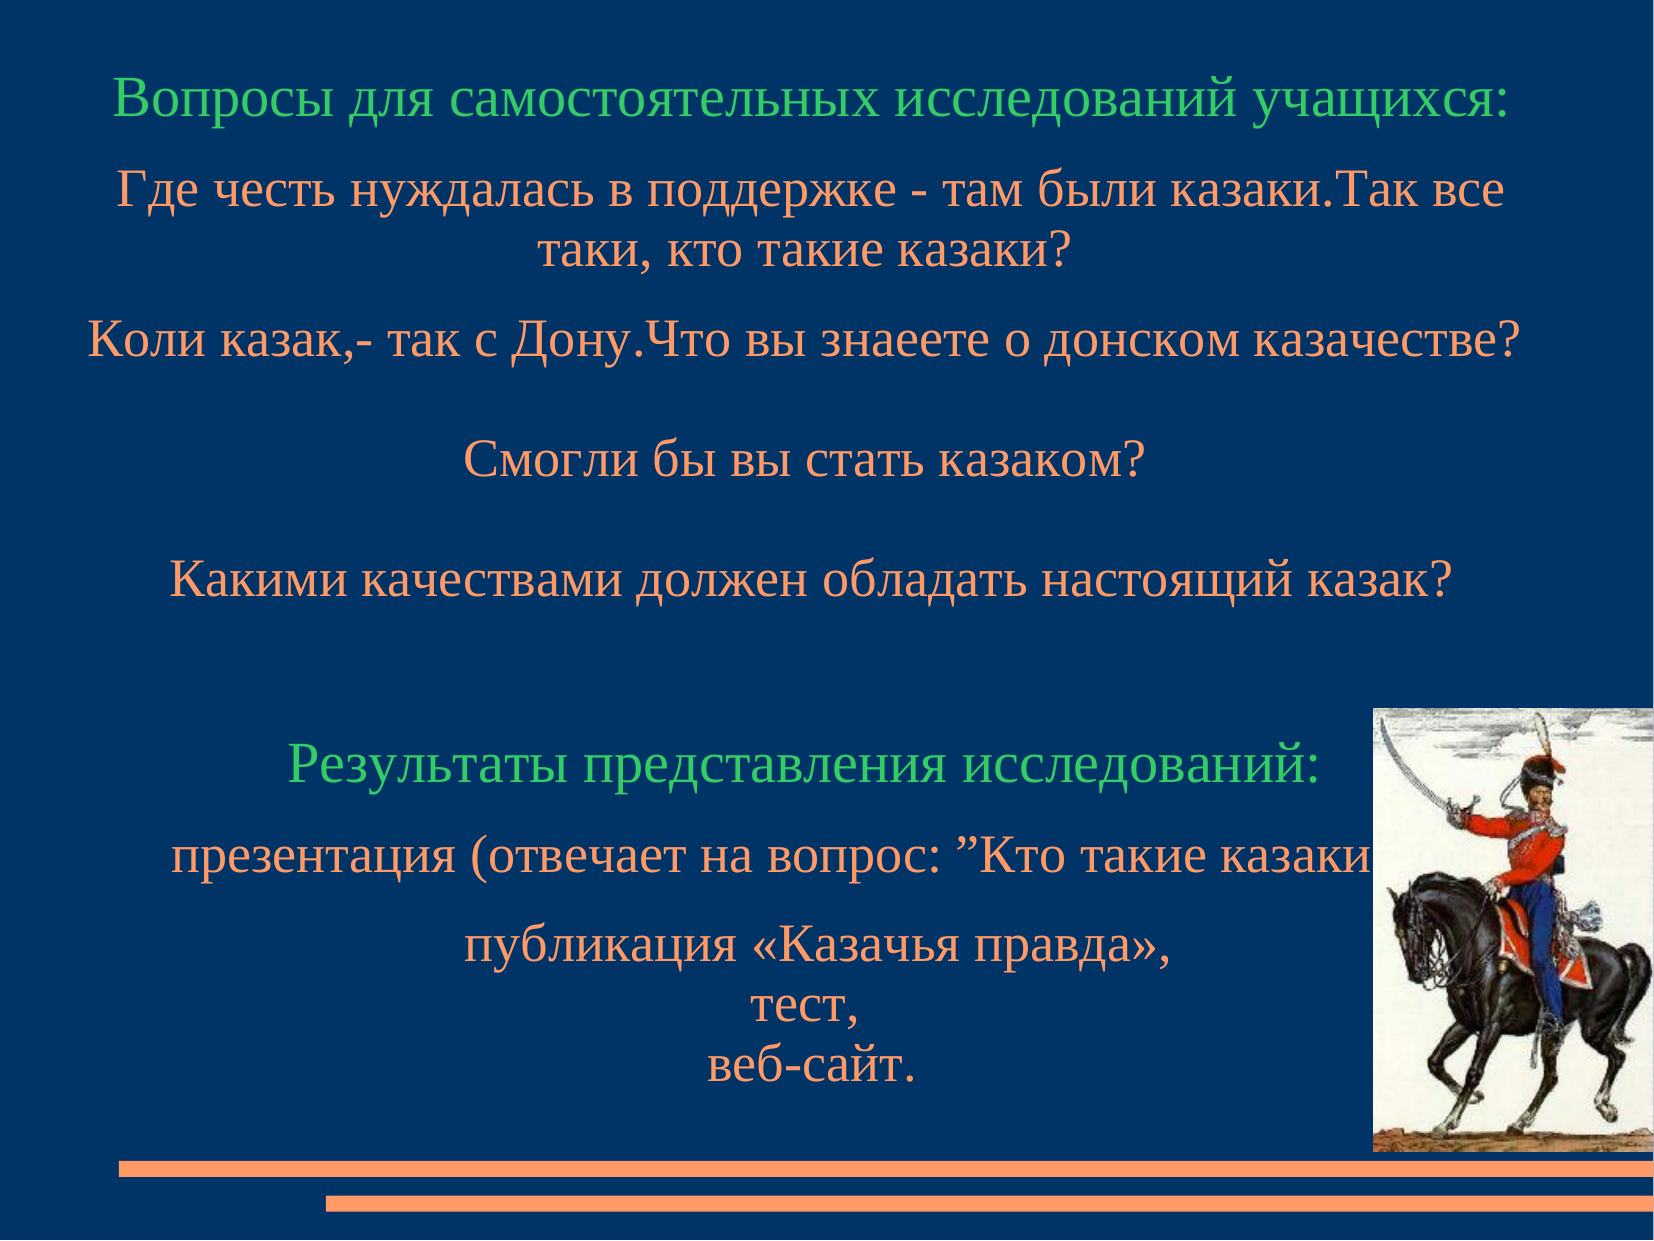

#
Вопросы для самостоятельных исследований учащихся:
Где честь нуждалась в поддержке - там были казаки.Так все таки, кто такие казаки?
Коли казак,- так с Дону.Что вы знаеете о донском казачестве?
Смогли бы вы стать казаком?
Какими качествами должен обладать настоящий казак?
Результаты представления исследований:
презентация (отвечает на вопрос: ”Кто такие казаки?”),
 публикация «Казачья правда»,
тест,
веб-сайт.